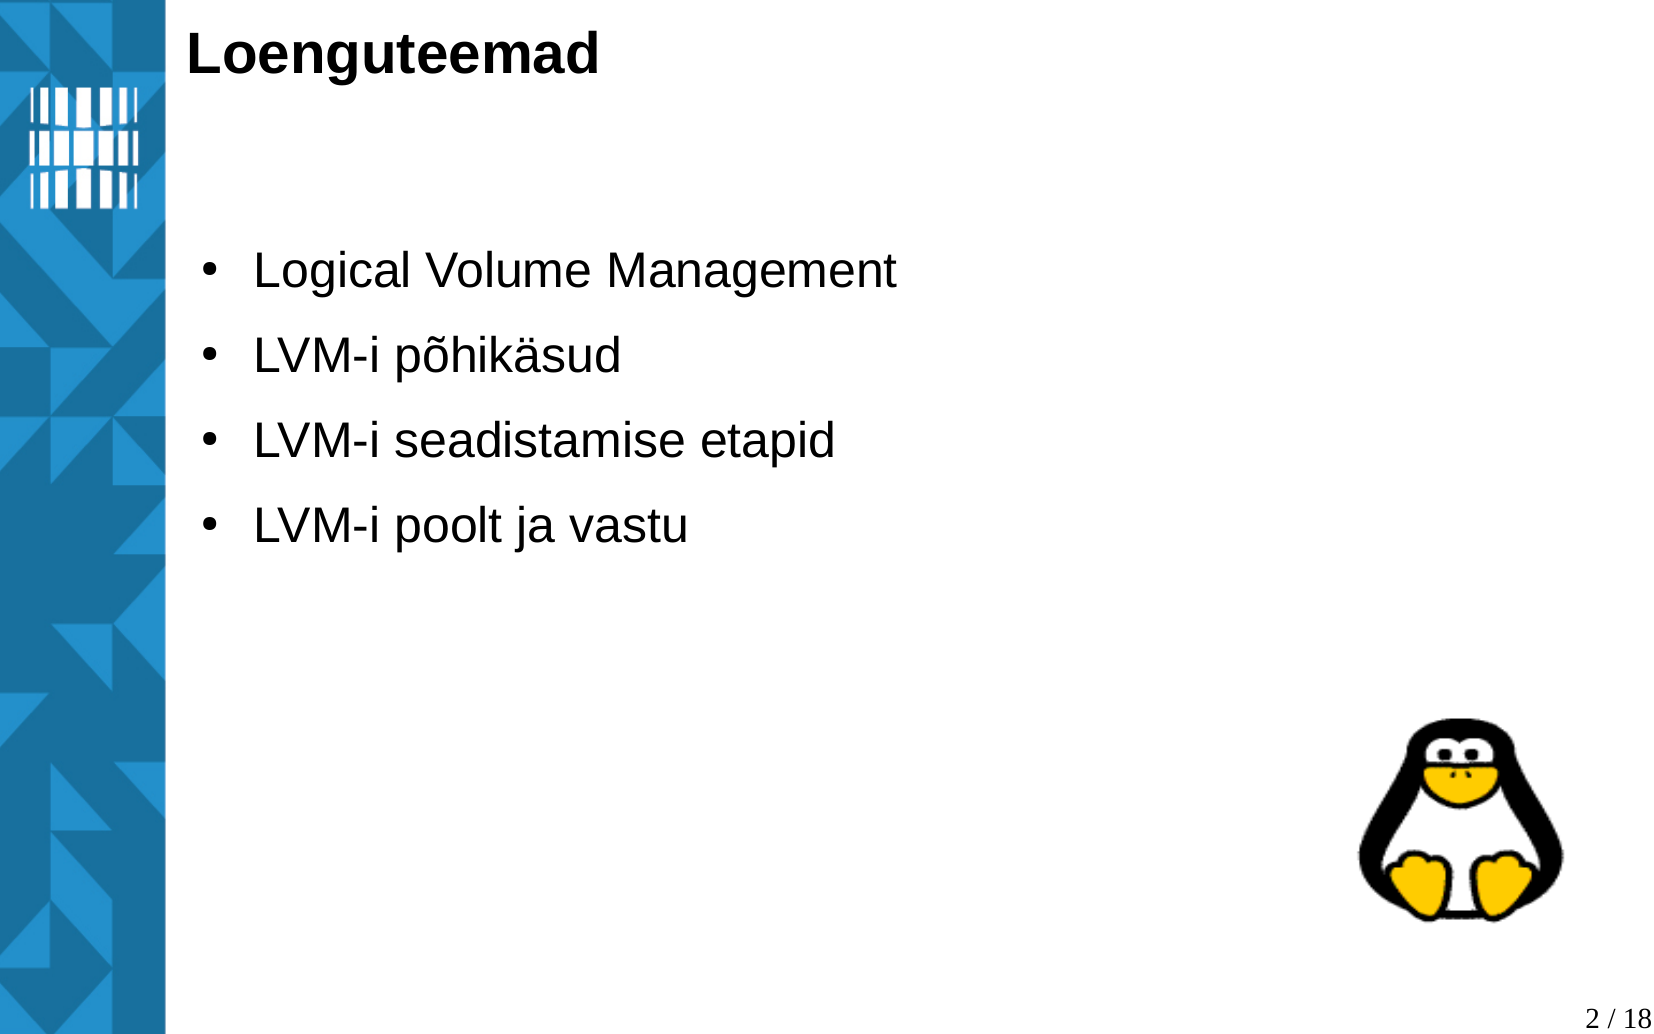

# Loenguteemad
Logical Volume Management
LVM-i põhikäsud
LVM-i seadistamise etapid
LVM-i poolt ja vastu